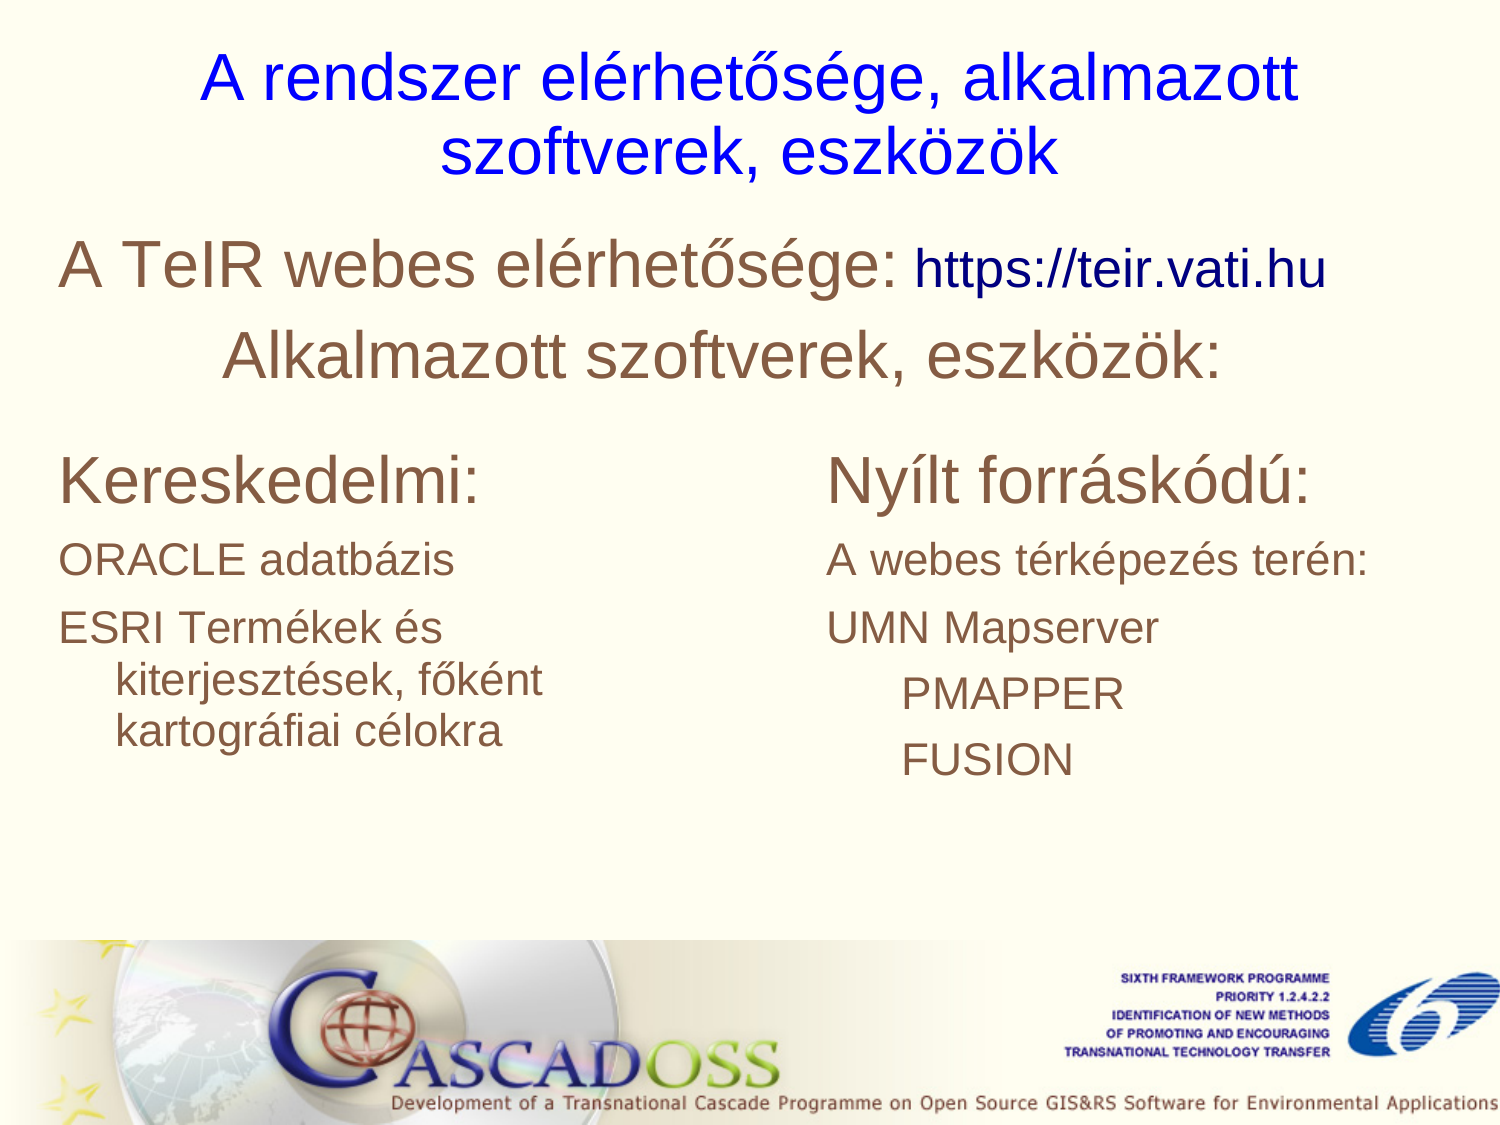

# A rendszer elérhetősége, alkalmazott szoftverek, eszközök
A TeIR webes elérhetősége: https://teir.vati.hu
Alkalmazott szoftverek, eszközök:
Kereskedelmi:
ORACLE adatbázis
ESRI Termékek és kiterjesztések, főként kartográfiai célokra
Nyílt forráskódú:
A webes térképezés terén:
UMN Mapserver
PMAPPER
FUSION